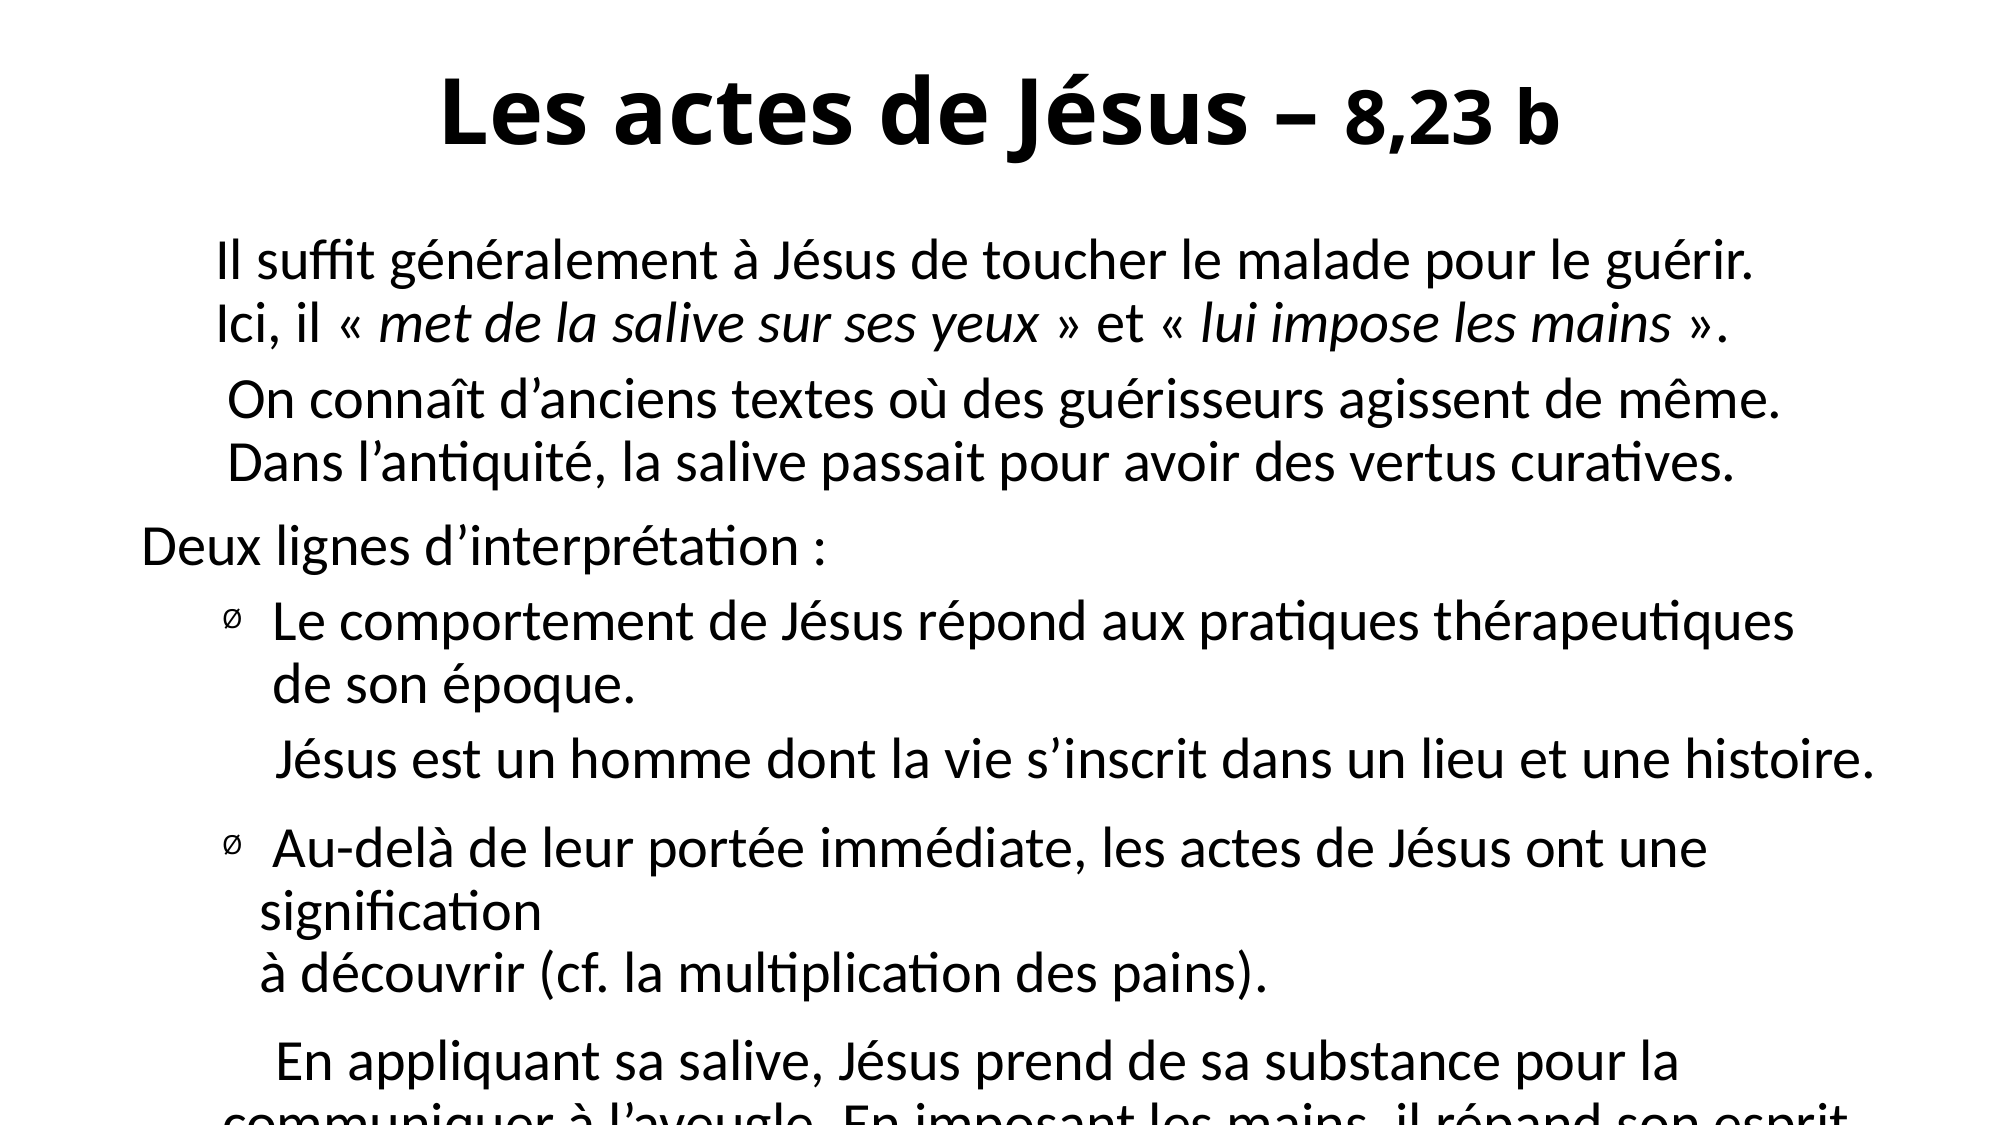

# Les actes de Jésus – 8,23 b
	Il suffit généralement à Jésus de toucher le malade pour le guérir.
	Ici, il « met de la salive sur ses yeux » et « lui impose les mains ».
	On connaît d’anciens textes où des guérisseurs agissent de même.
	Dans l’antiquité, la salive passait pour avoir des vertus curatives.
Deux lignes d’interprétation :
 Le comportement de Jésus répond aux pratiques thérapeutiques
 de son époque.
 Jésus est un homme dont la vie s’inscrit dans un lieu et une histoire.
 Au-delà de leur portée immédiate, les actes de Jésus ont une signification
à découvrir (cf. la multiplication des pains).
 En appliquant sa salive, Jésus prend de sa substance pour la communiquer à l’aveugle. En imposant les mains, il répand son esprit.
Jésus est le sauveur, dont les actes préfigurent le don qu’il fera de lui-même.